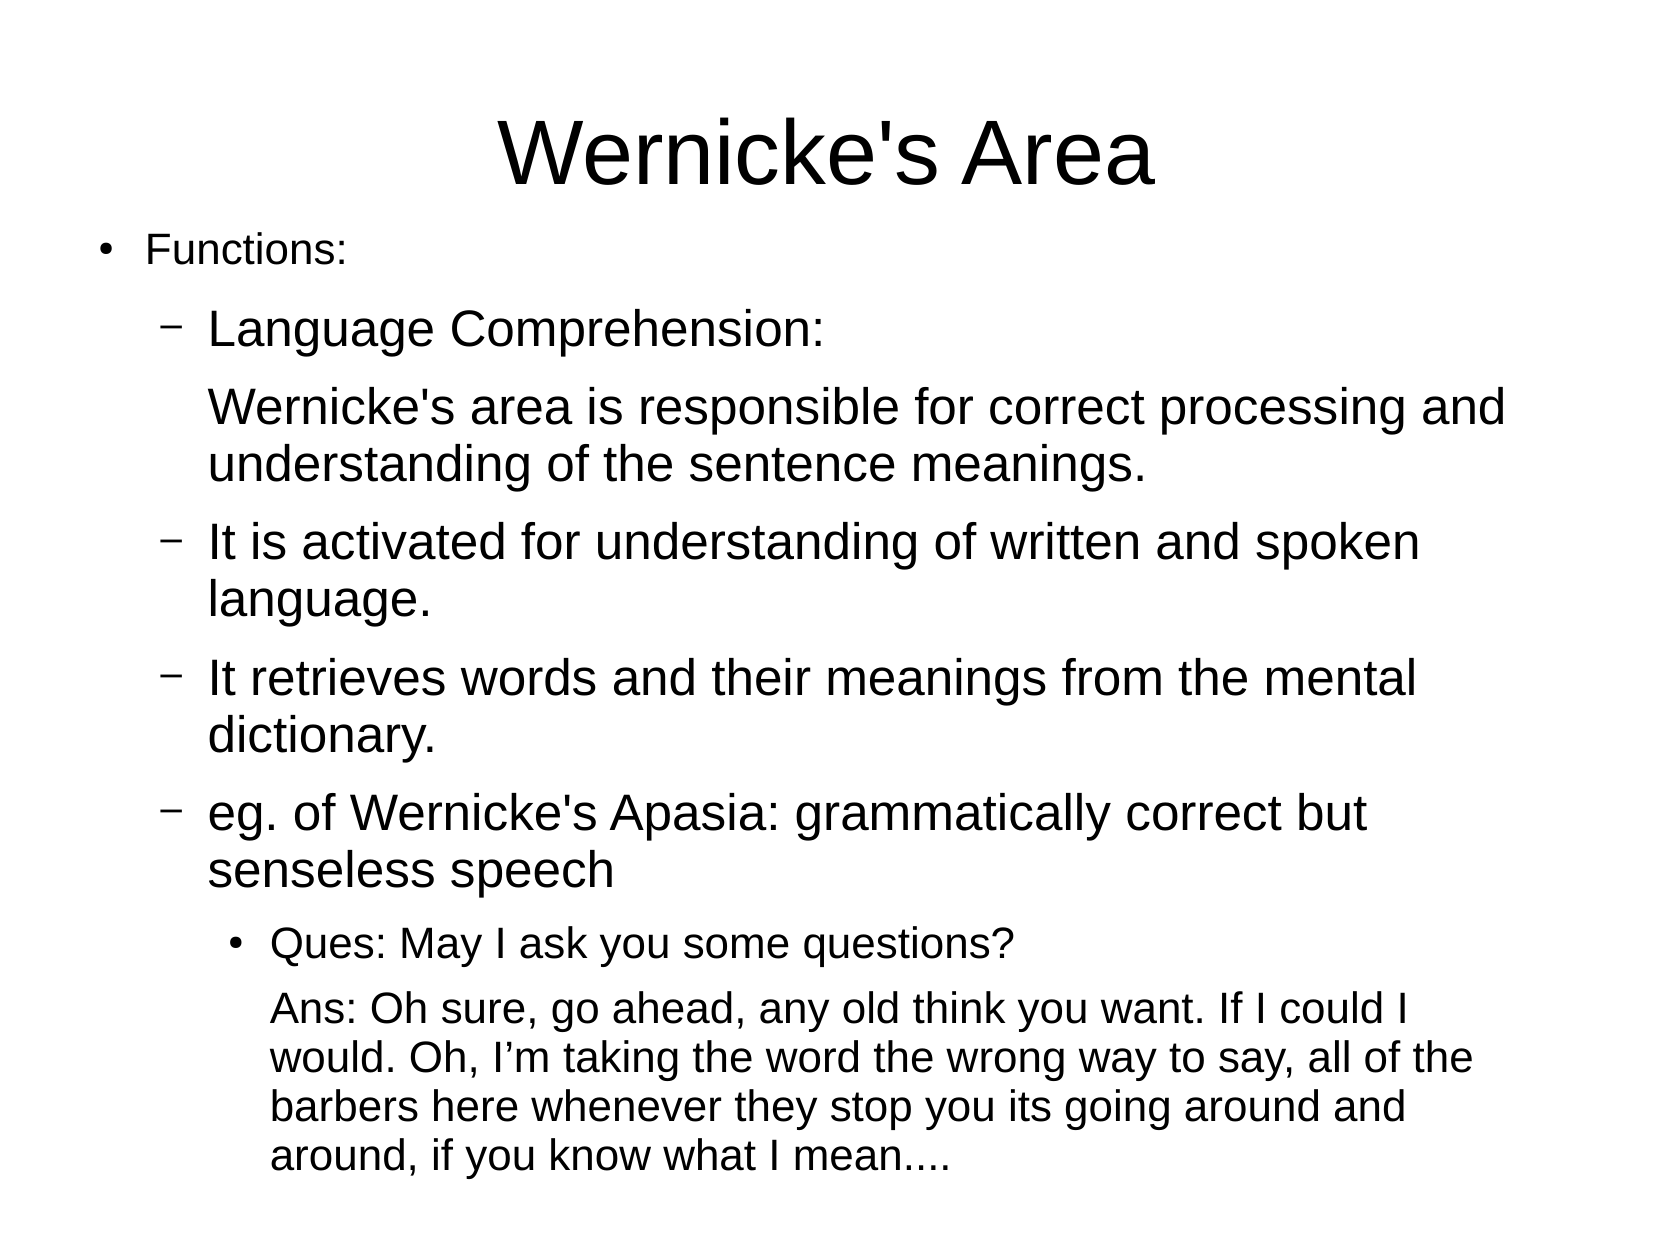

# Wernicke's Area
Functions:
Language Comprehension:
Wernicke's area is responsible for correct processing and understanding of the sentence meanings.
It is activated for understanding of written and spoken language.
It retrieves words and their meanings from the mental dictionary.
eg. of Wernicke's Apasia: grammatically correct but senseless speech
Ques: May I ask you some questions?
Ans: Oh sure, go ahead, any old think you want. If I could I would. Oh, I’m taking the word the wrong way to say, all of the barbers here whenever they stop you its going around and around, if you know what I mean....